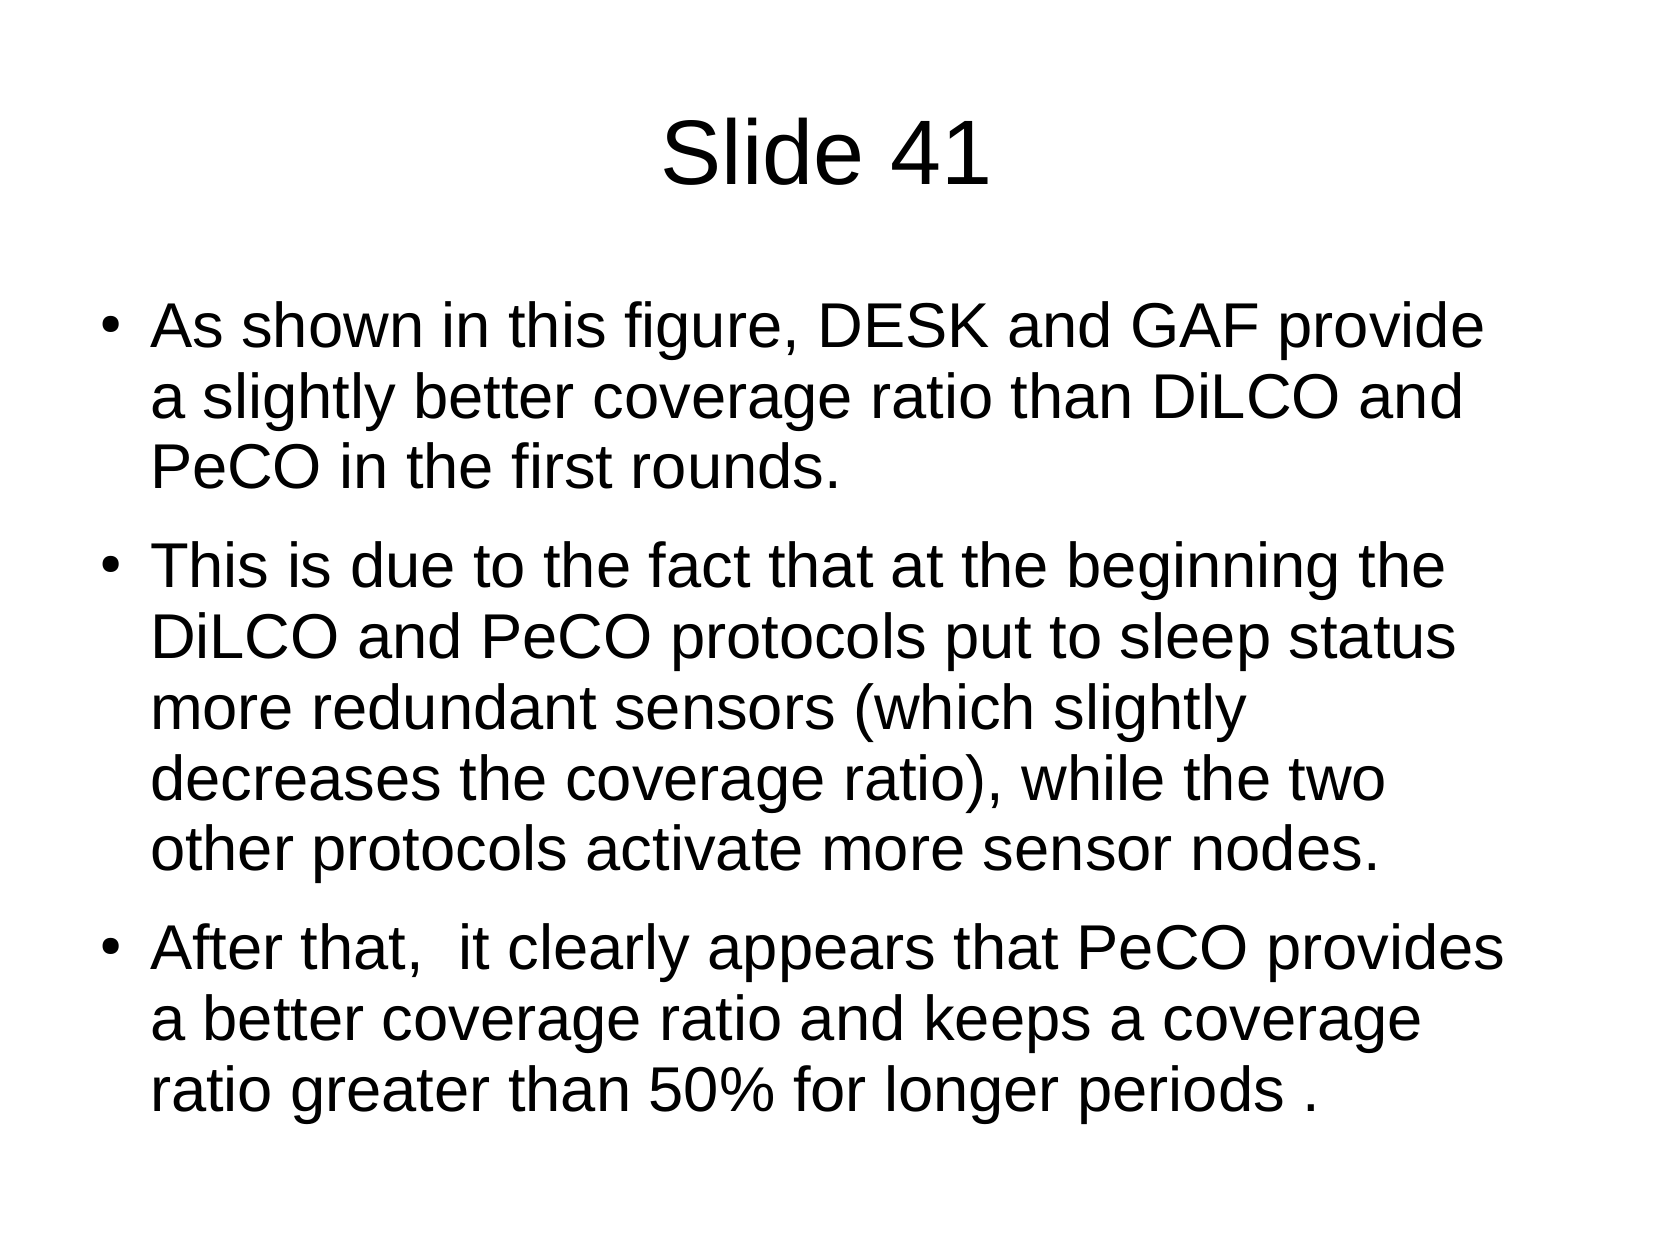

# Slide 41
As shown in this figure, DESK and GAF provide a slightly better coverage ratio than DiLCO and PeCO in the first rounds.
This is due to the fact that at the beginning the DiLCO and PeCO protocols put to sleep status more redundant sensors (which slightly decreases the coverage ratio), while the two other protocols activate more sensor nodes.
After that, it clearly appears that PeCO provides a better coverage ratio and keeps a coverage ratio greater than 50% for longer periods .